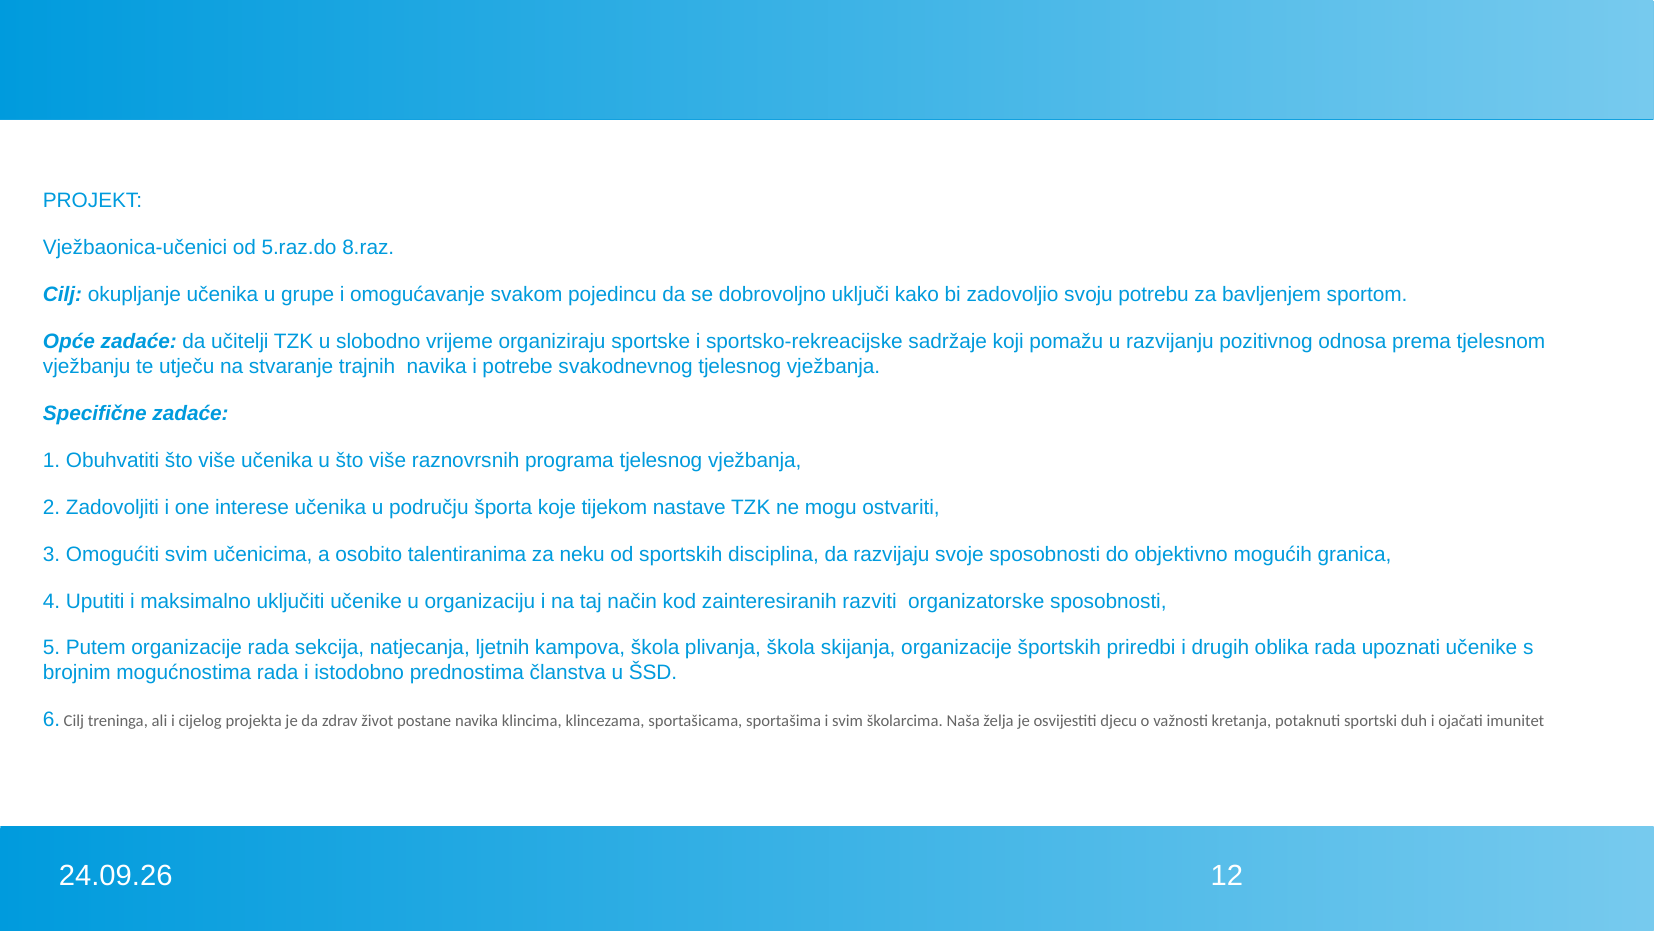

#
PROJEKT:
Vježbaonica-učenici od 5.raz.do 8.raz.
Cilj: okupljanje učenika u grupe i omogućavanje svakom pojedincu da se dobrovoljno uključi kako bi zadovoljio svoju potrebu za bavljenjem sportom.
Opće zadaće: da učitelji TZK u slobodno vrijeme organiziraju sportske i sportsko-rekreacijske sadržaje koji pomažu u razvijanju pozitivnog odnosa prema tjelesnom vježbanju te utječu na stvaranje trajnih navika i potrebe svakodnevnog tjelesnog vježbanja.
Specifične zadaće:
1. Obuhvatiti što više učenika u što više raznovrsnih programa tjelesnog vježbanja,
2. Zadovoljiti i one interese učenika u području športa koje tijekom nastave TZK ne mogu ostvariti,
3. Omogućiti svim učenicima, a osobito talentiranima za neku od sportskih disciplina, da razvijaju svoje sposobnosti do objektivno mogućih granica,
4. Uputiti i maksimalno uključiti učenike u organizaciju i na taj način kod zainteresiranih razviti organizatorske sposobnosti,
5. Putem organizacije rada sekcija, natjecanja, ljetnih kampova, škola plivanja, škola skijanja, organizacije športskih priredbi i drugih oblika rada upoznati učenike s brojnim mogućnostima rada i istodobno prednostima članstva u ŠSD.
6. Cilj treninga, ali i cijelog projekta je da zdrav život postane navika klincima, klincezama, sportašicama, sportašima i svim školarcima. Naša želja je osvijestiti djecu o važnosti kretanja, potaknuti sportski duh i ojačati imunitet